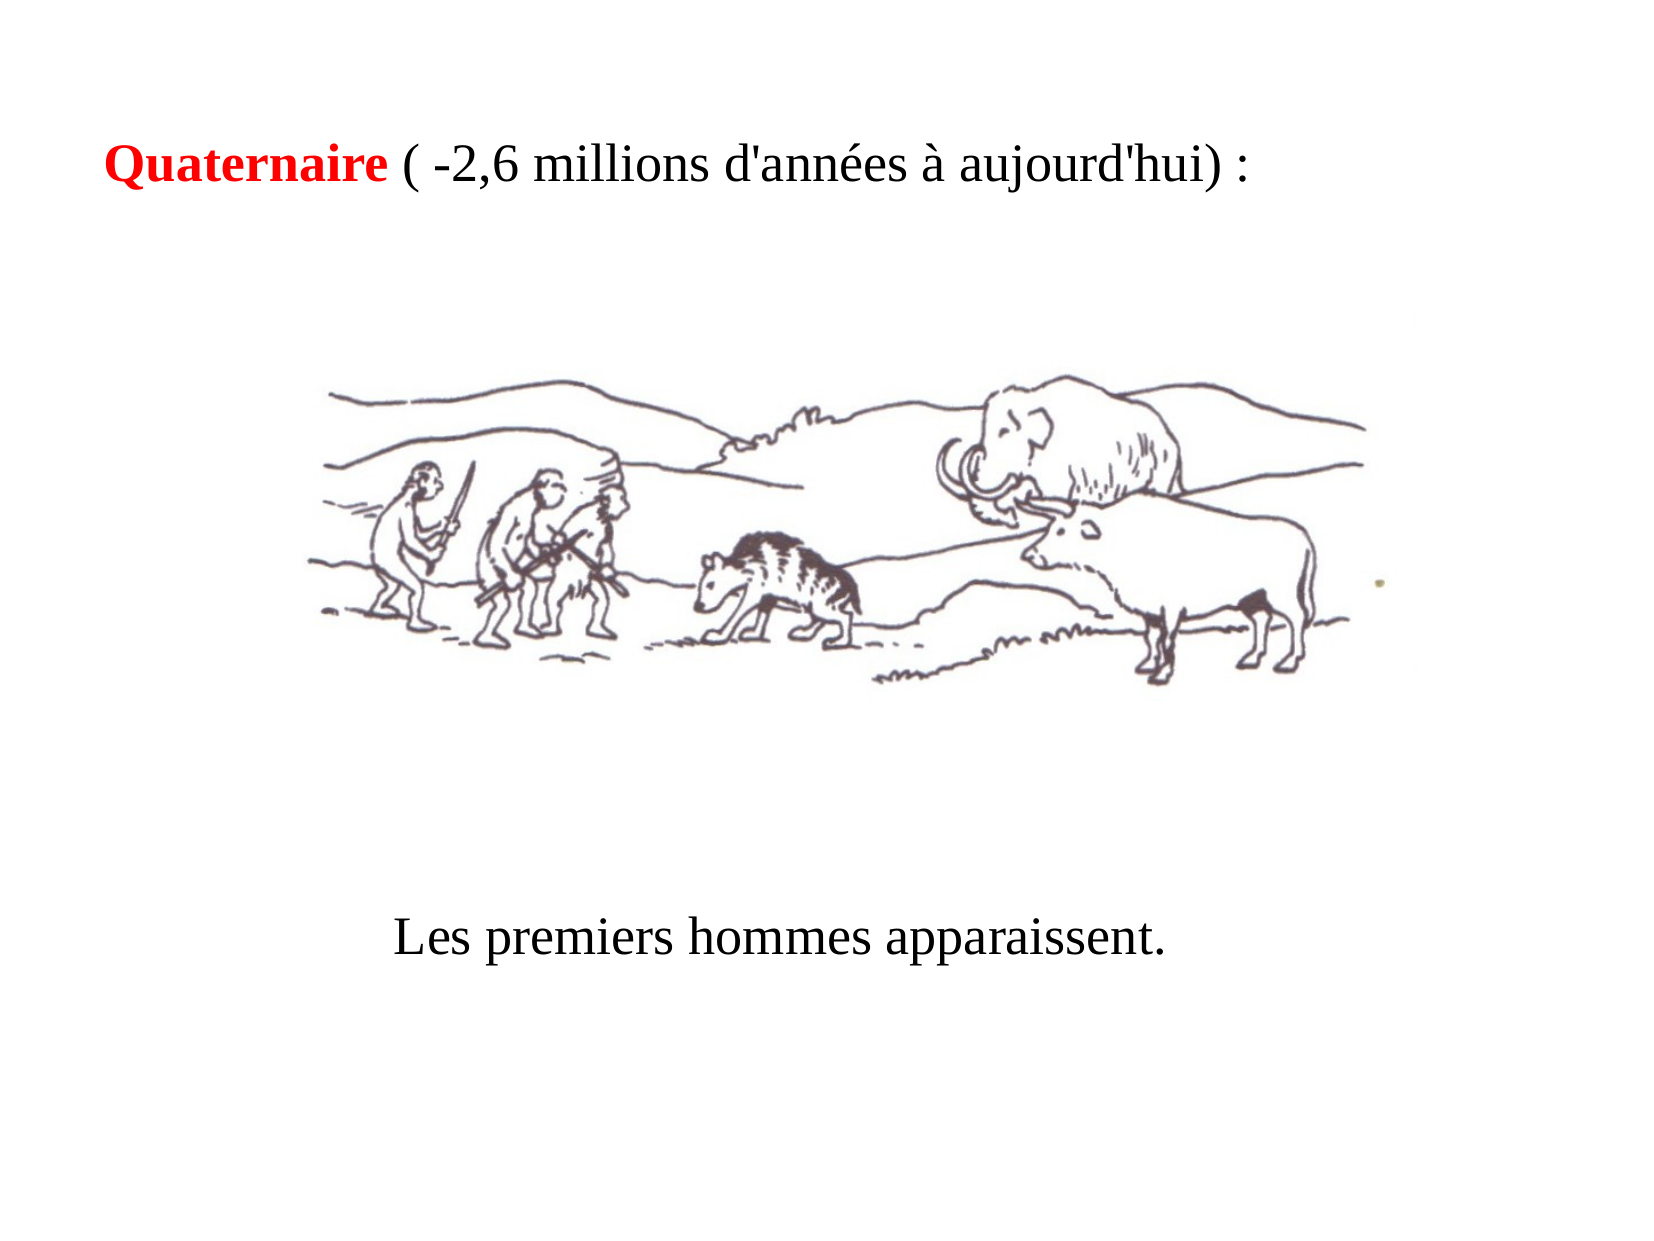

Quaternaire ( -2,6 millions d'années à aujourd'hui) :
Les premiers hommes apparaissent.